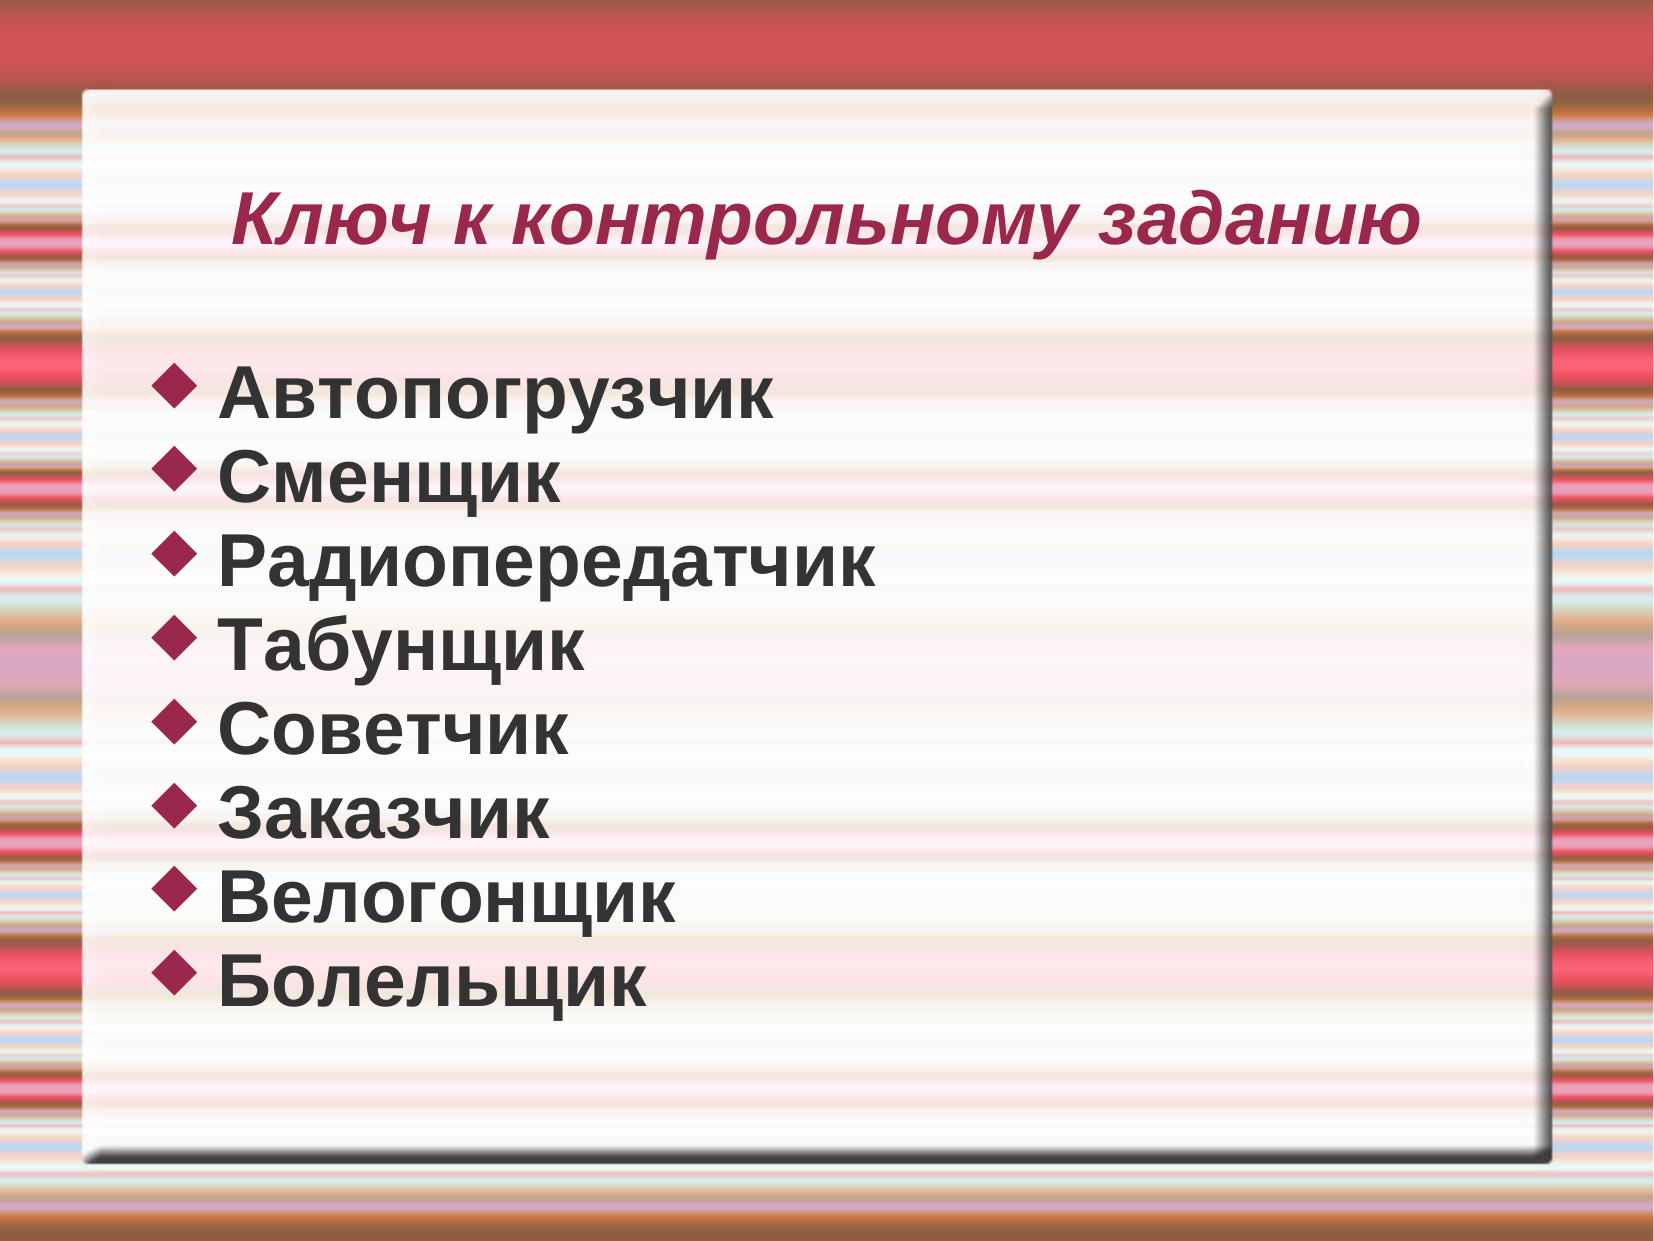

# Ключ к контрольному заданию
Автопогрузчик
Сменщик
Радиопередатчик
Табунщик
Советчик
Заказчик
Велогонщик
Болельщик